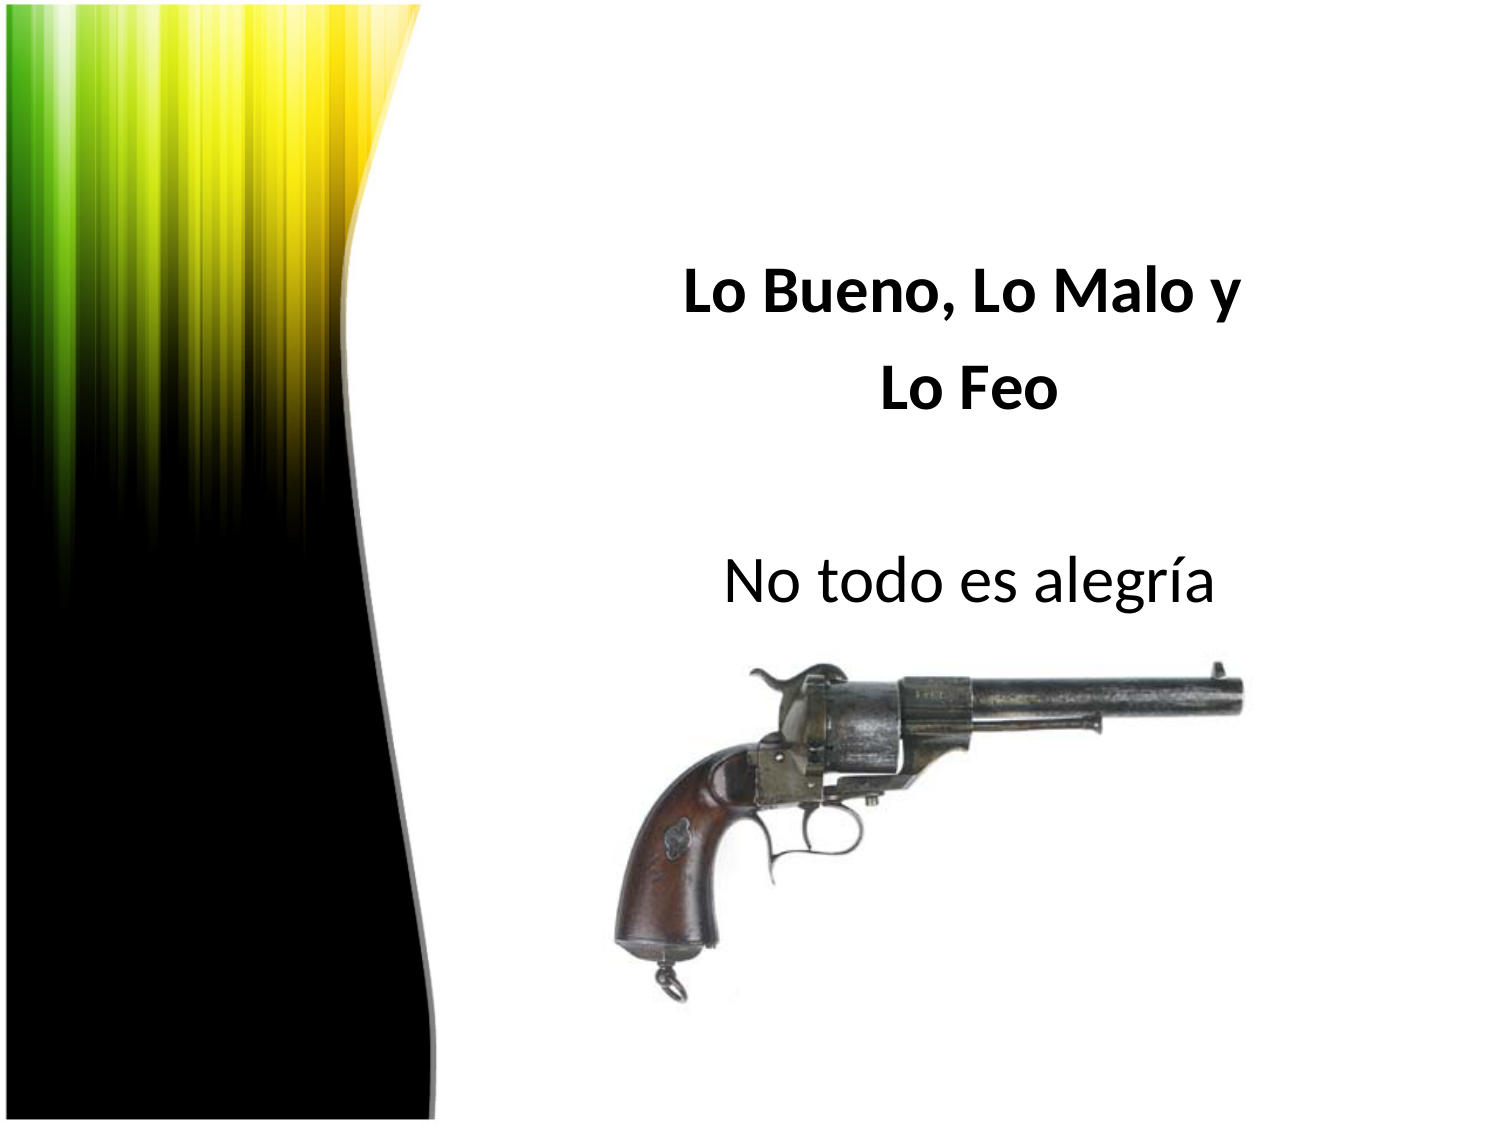

# Lo Bueno, Lo Malo y
Lo Feo
No todo es alegría